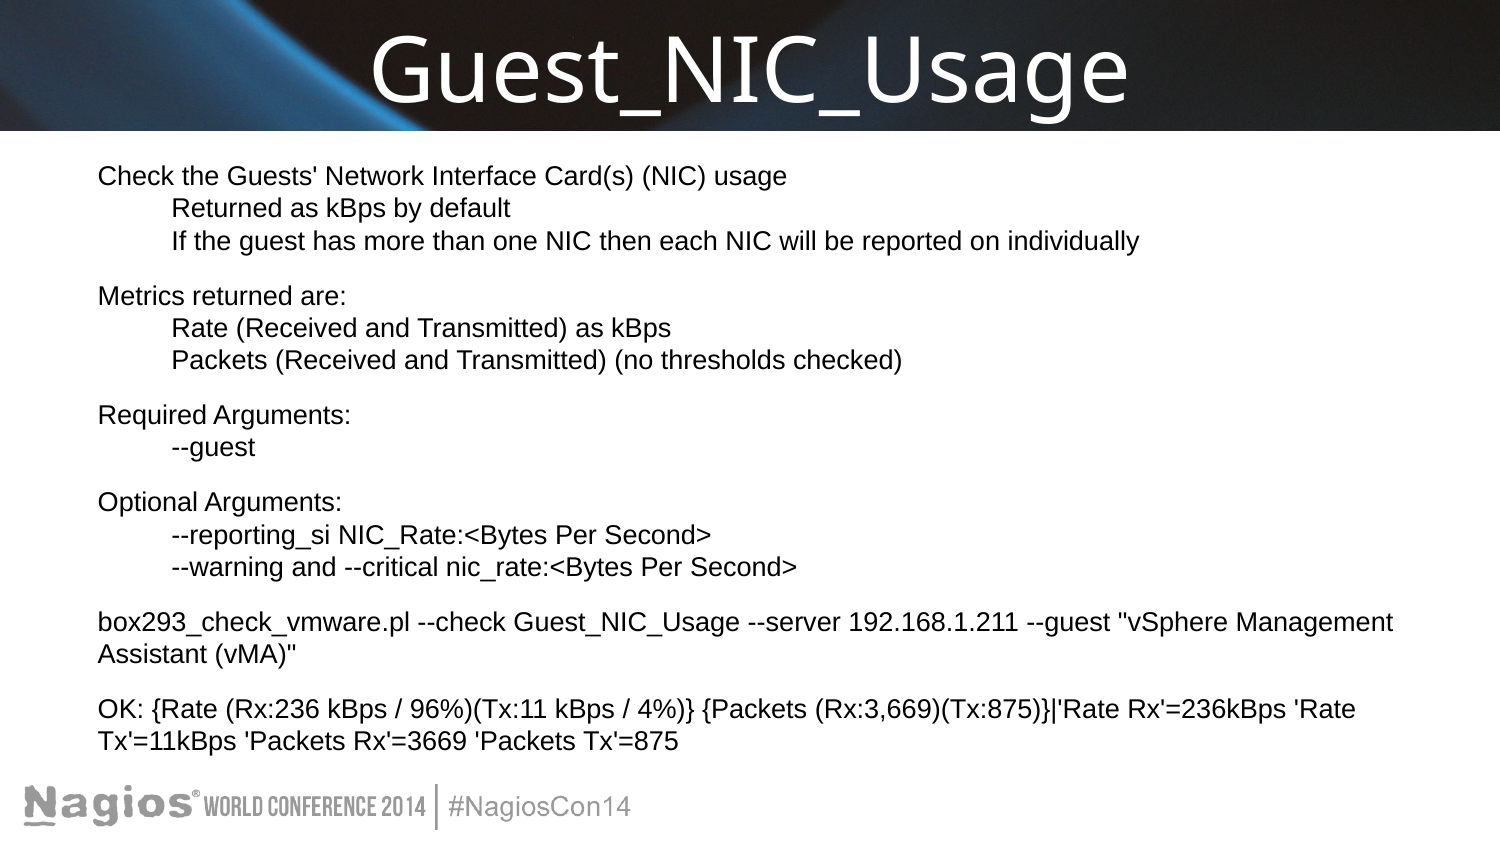

# Guest_NIC_Usage
Check the Guests' Network Interface Card(s) (NIC) usage
	Returned as kBps by default
	If the guest has more than one NIC then each NIC will be reported on individually
Metrics returned are:
	Rate (Received and Transmitted) as kBps
	Packets (Received and Transmitted) (no thresholds checked)
Required Arguments:
	--guest
Optional Arguments:
	--reporting_si NIC_Rate:<Bytes Per Second>
	--warning and --critical nic_rate:<Bytes Per Second>
box293_check_vmware.pl --check Guest_NIC_Usage --server 192.168.1.211 --guest "vSphere Management Assistant (vMA)"
OK: {Rate (Rx:236 kBps / 96%)(Tx:11 kBps / 4%)} {Packets (Rx:3,669)(Tx:875)}|'Rate Rx'=236kBps 'Rate Tx'=11kBps 'Packets Rx'=3669 'Packets Tx'=875